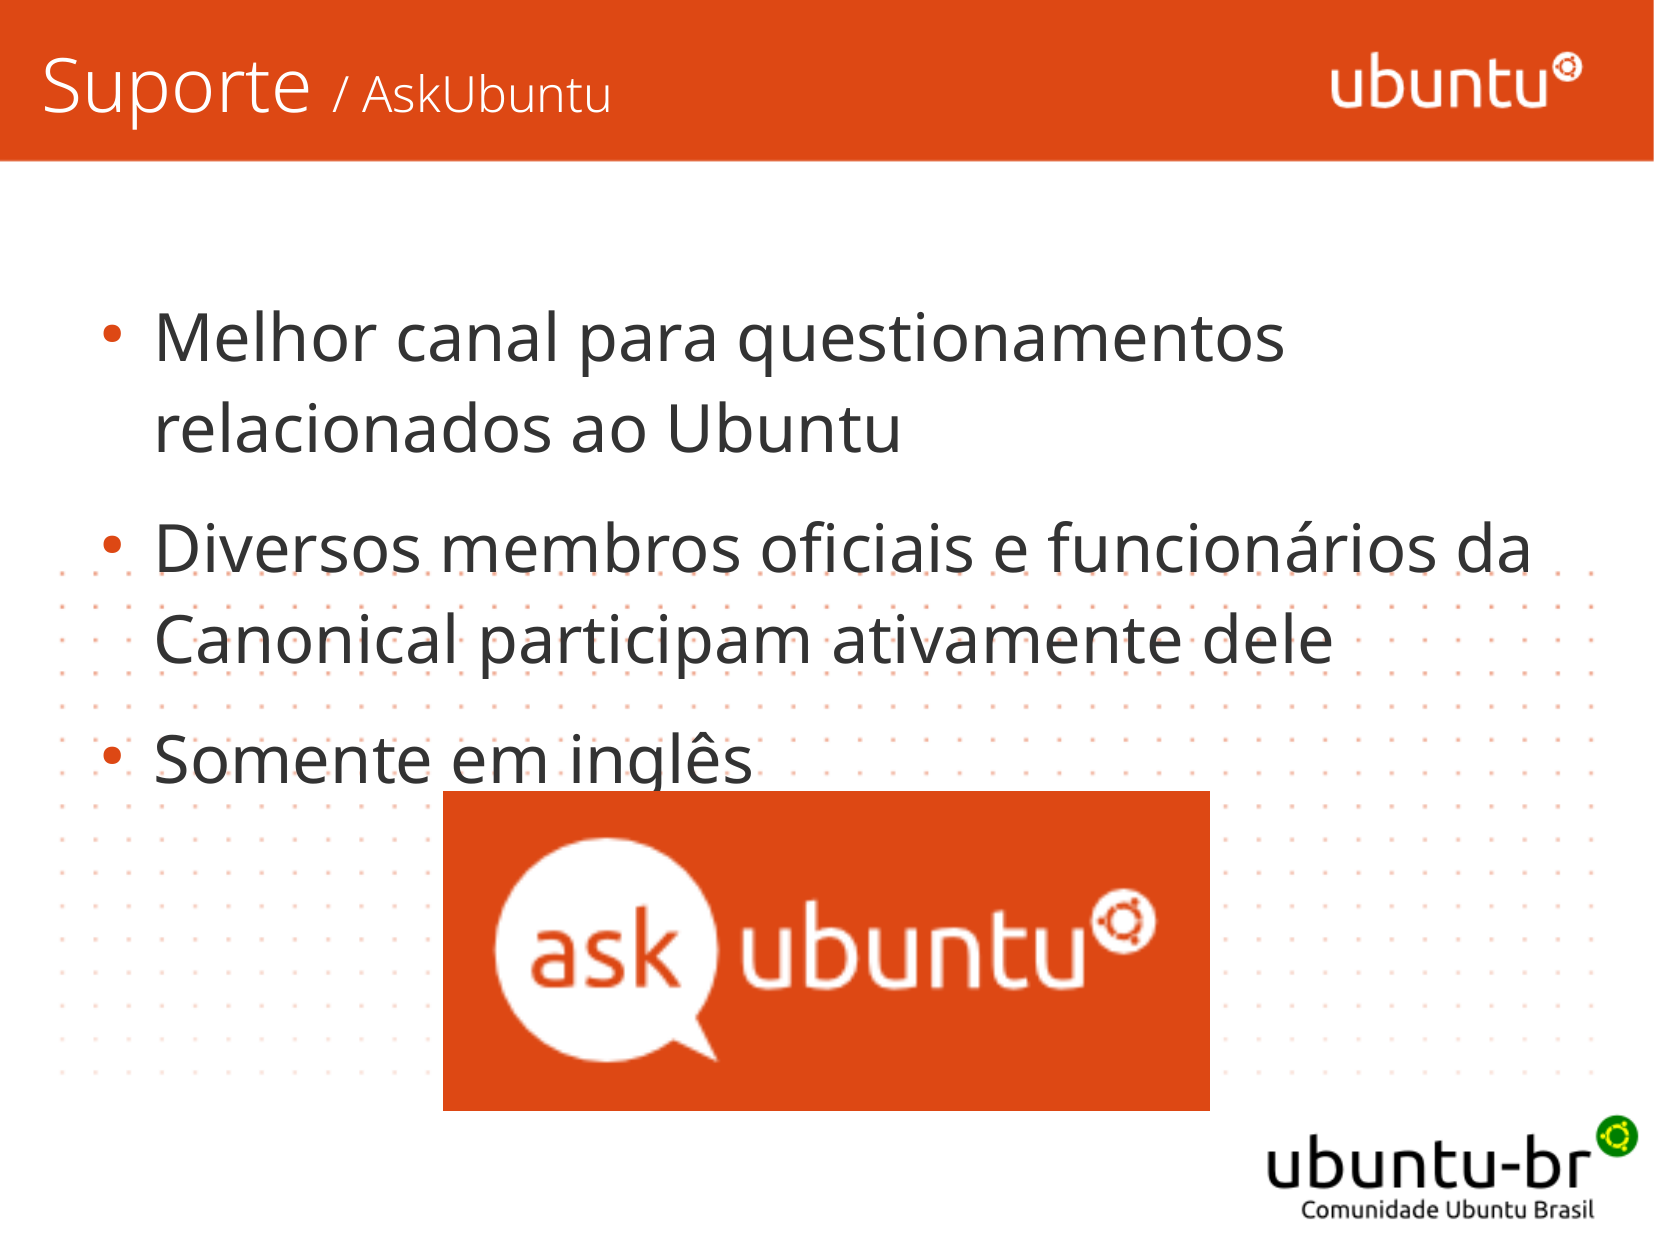

# Suporte / AskUbuntu
Melhor canal para questionamentos relacionados ao Ubuntu
Diversos membros oficiais e funcionários da Canonical participam ativamente dele
Somente em inglês